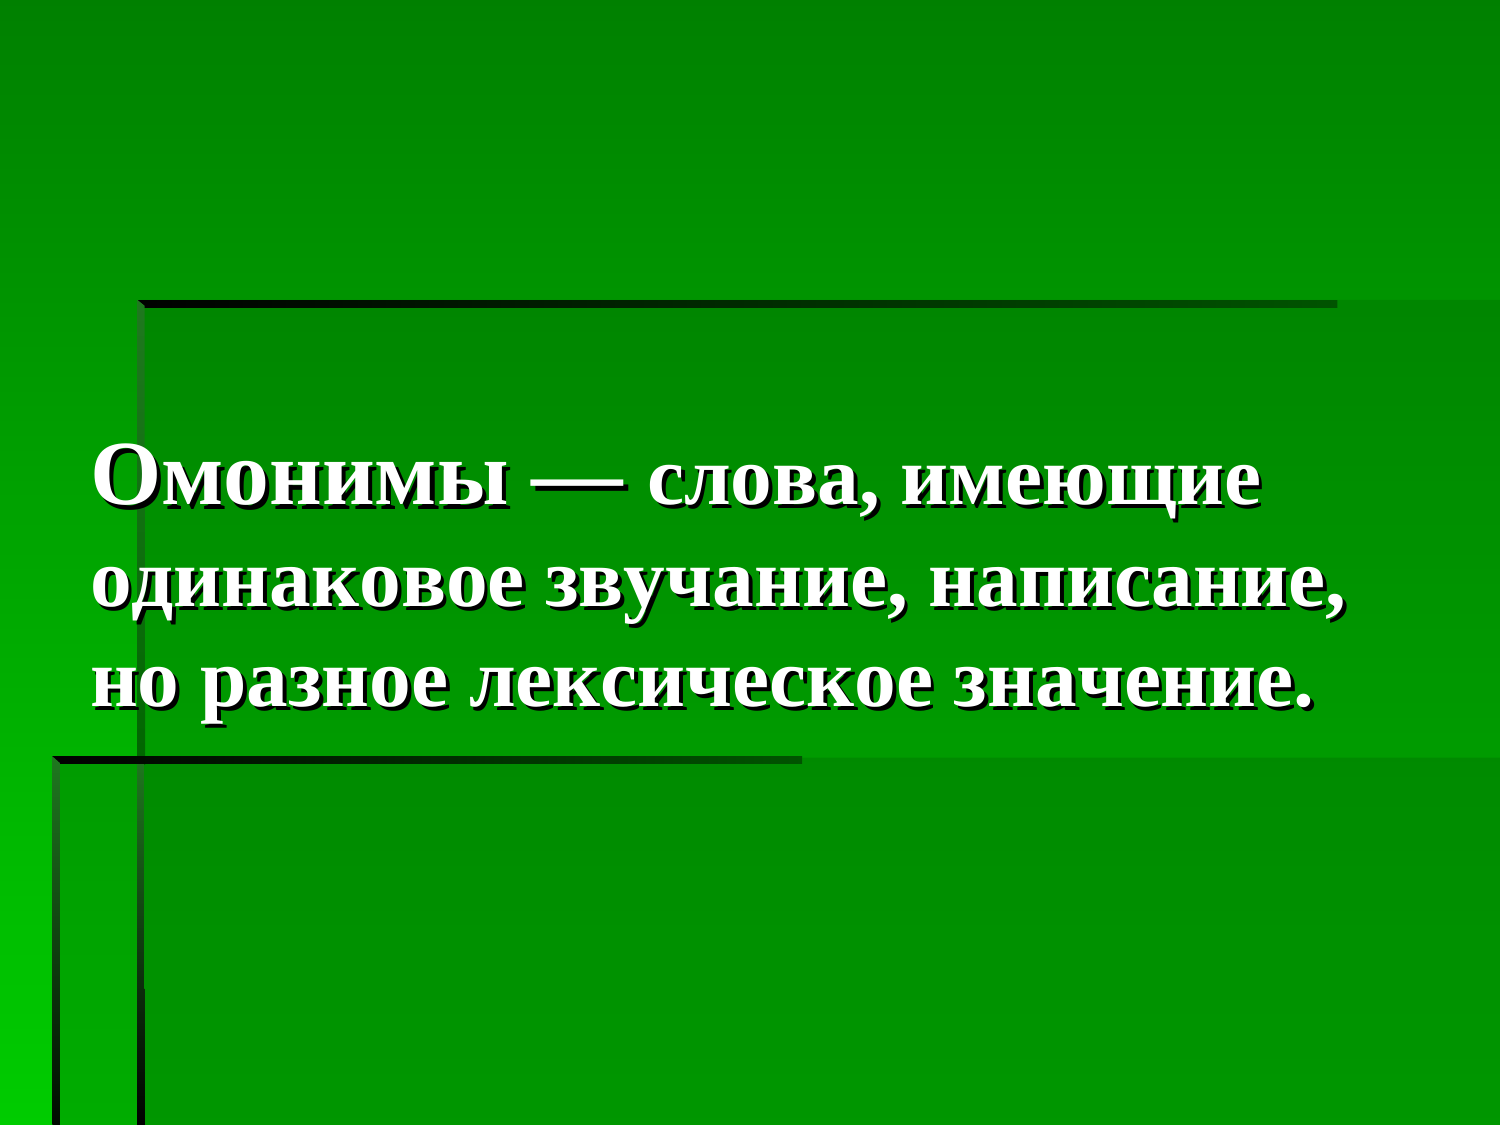

# Омонимы — слова, имеющие одинаковое звучание, написание, но разное лексическое значение.